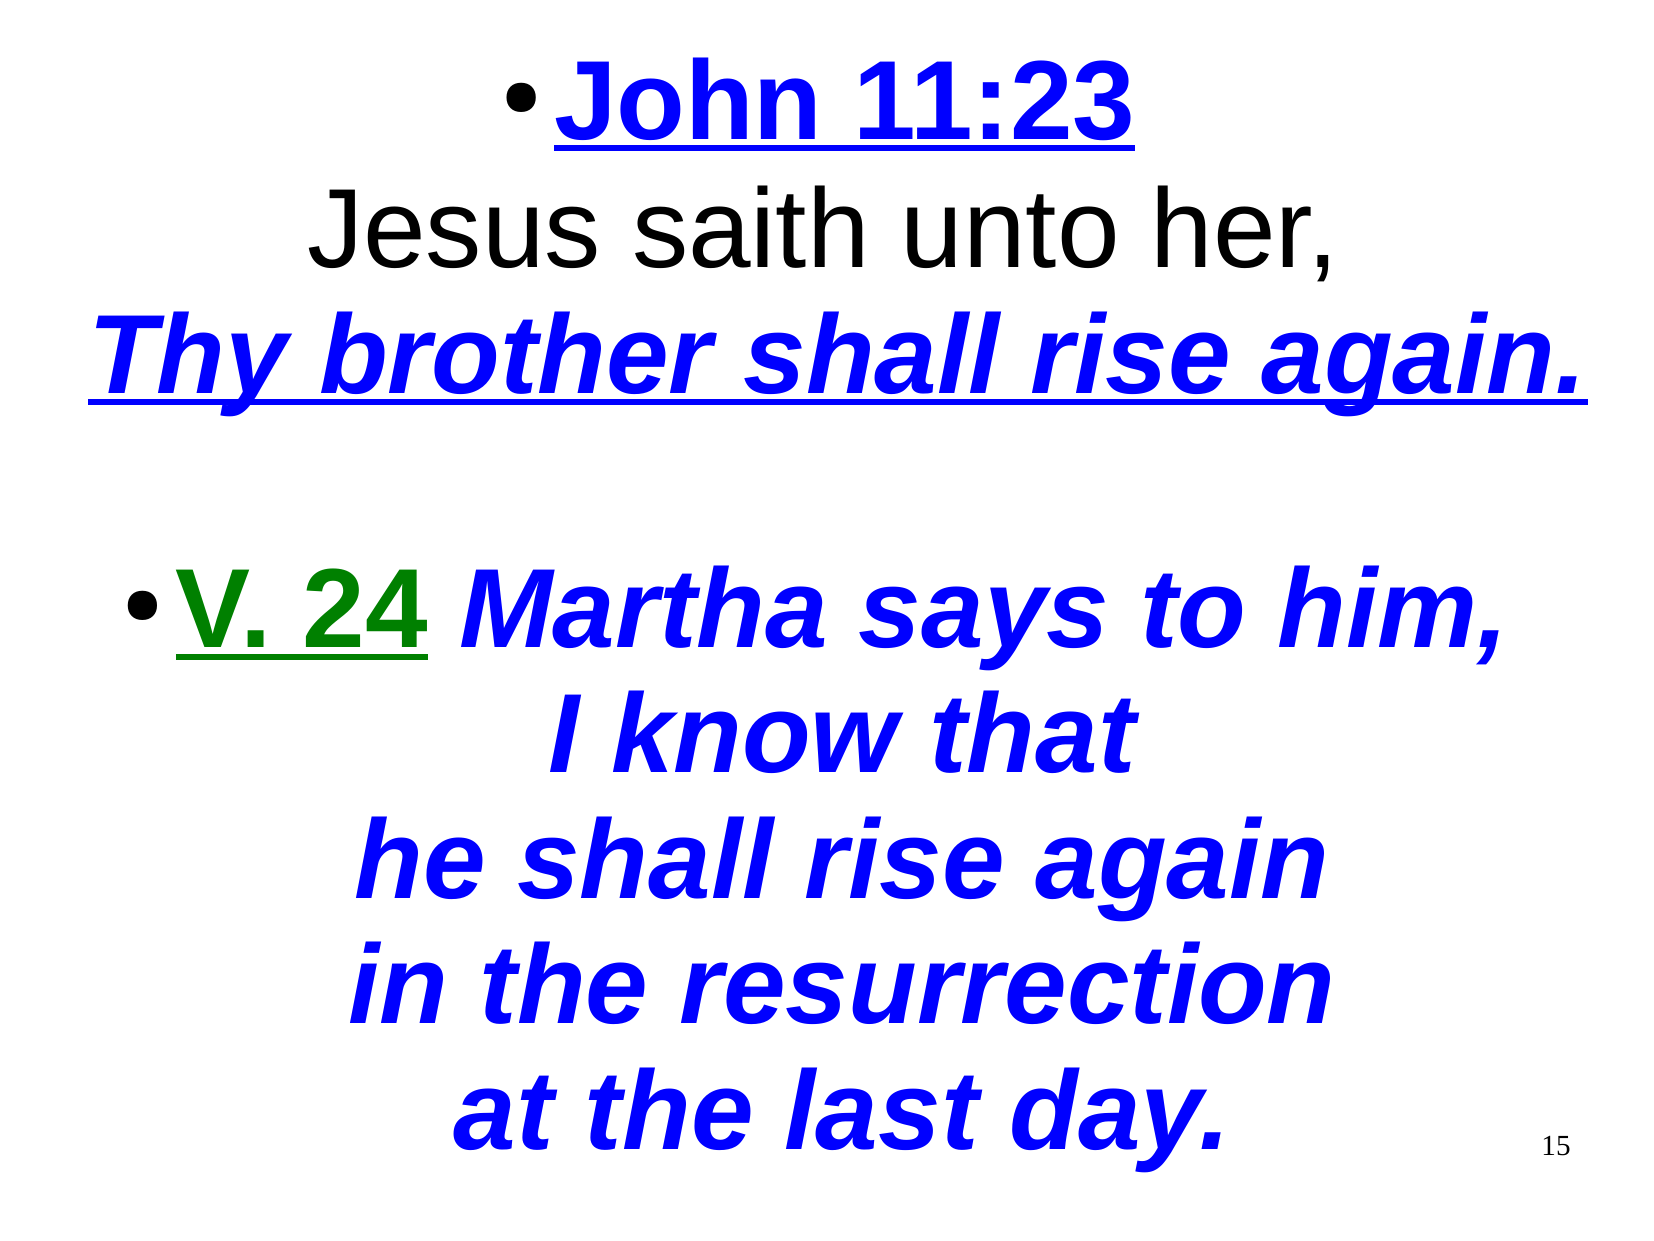

# John 11:23
Jesus saith unto her,
 Thy brother shall rise again.
V. 24 Martha says to him,
I know that
he shall rise again
in the resurrection
at the last day.
15